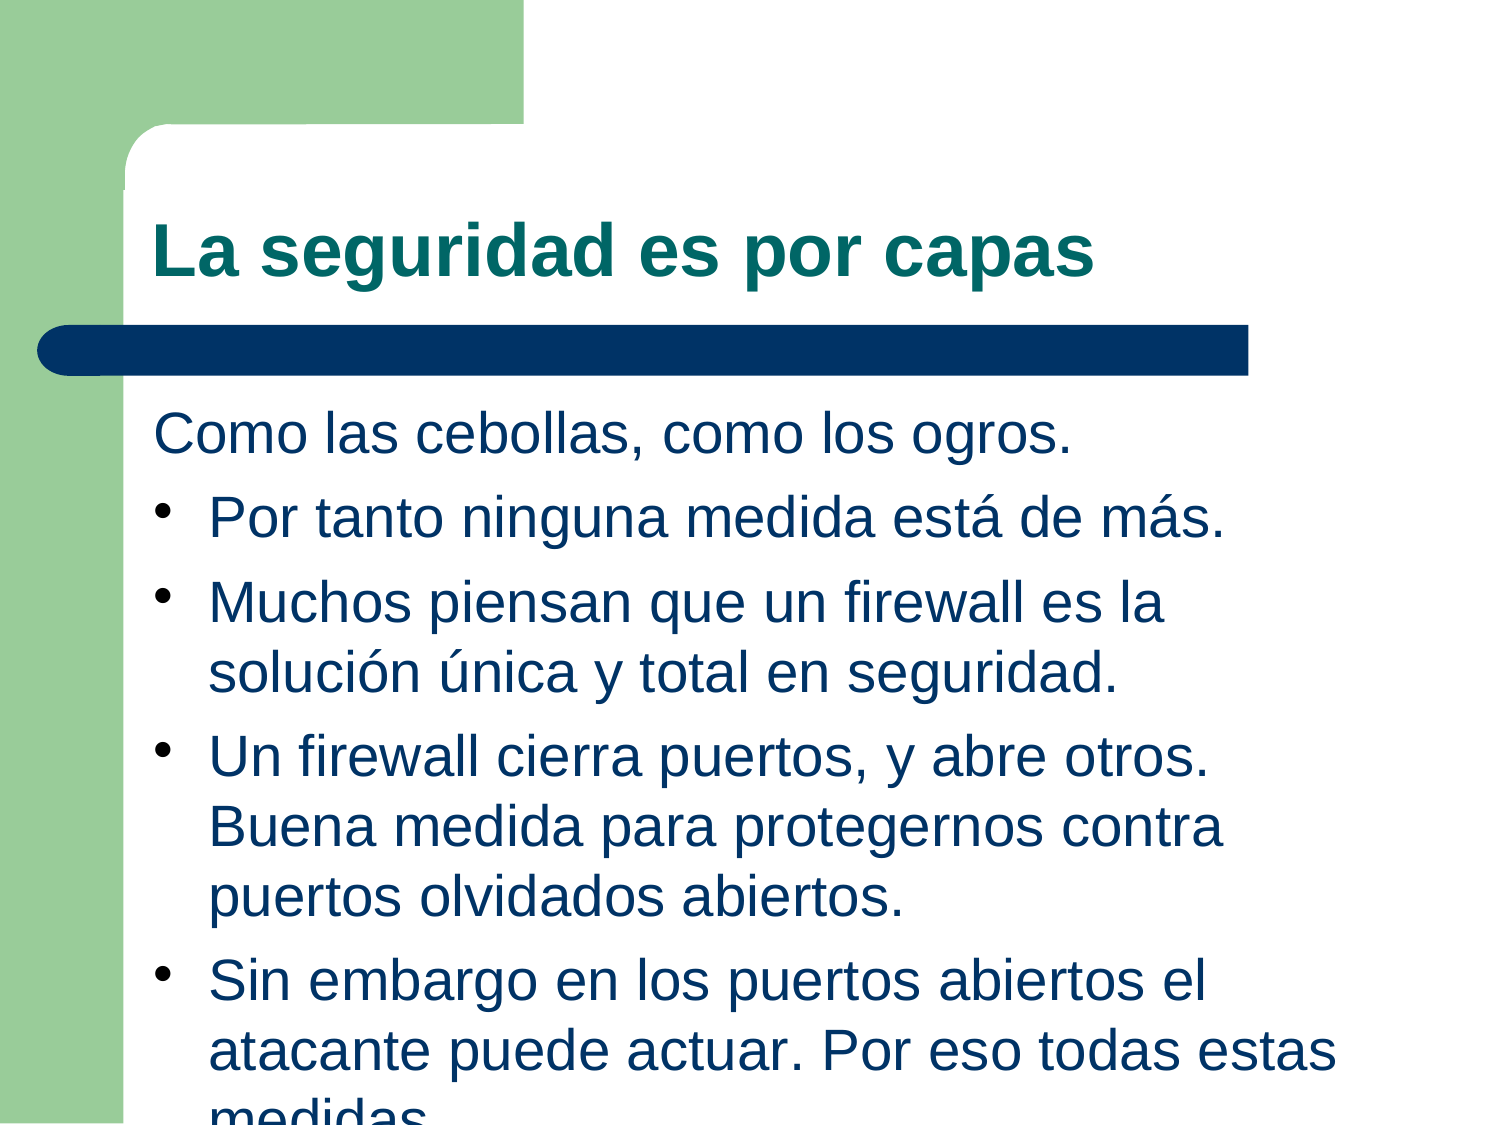

# La seguridad es por capas
Como las cebollas, como los ogros.
Por tanto ninguna medida está de más.
Muchos piensan que un firewall es la solución única y total en seguridad.
Un firewall cierra puertos, y abre otros. Buena medida para protegernos contra puertos olvidados abiertos.
Sin embargo en los puertos abiertos el atacante puede actuar. Por eso todas estas medidas